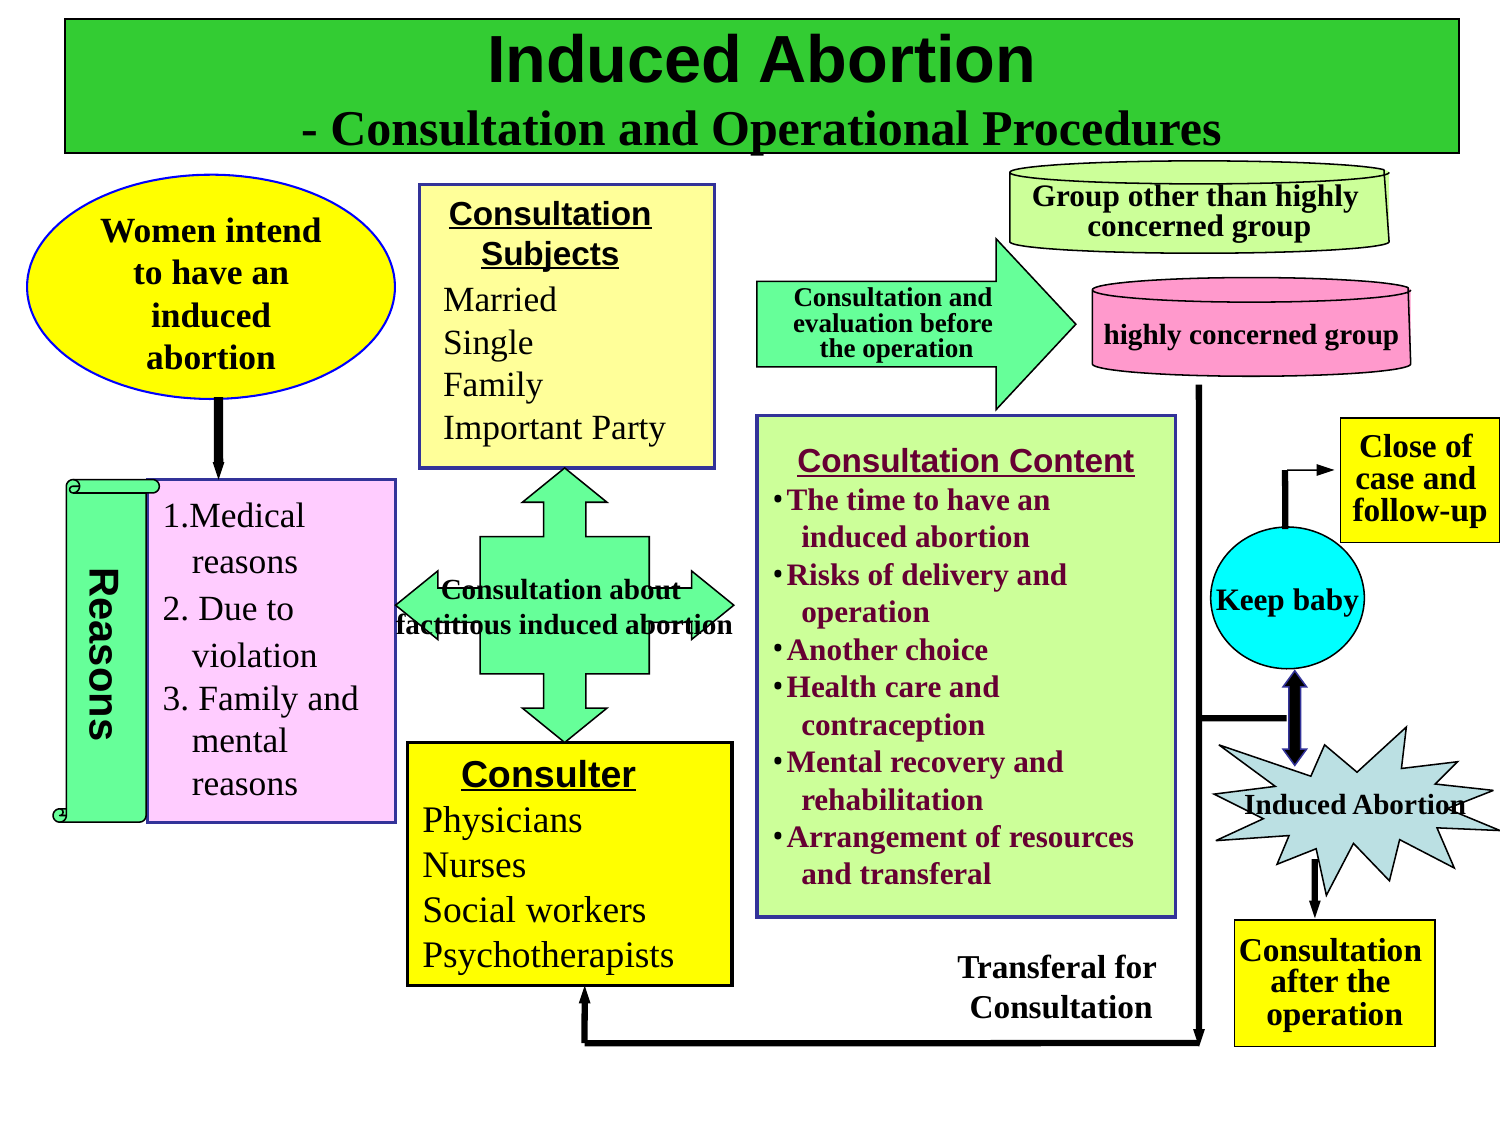

Induced Abortion
- Consultation and Operational Procedures
Group other than highly
concerned group
Women intend
to have an induced abortion
Consultation Subjects
 Married
 Single
 Family
 Important Party
#
Consultation and
evaluation before
the operation
highly concerned group
Consultation Content
The time to have an induced abortion
Risks of delivery and operation
Another choice
Health care and contraception
Mental recovery and rehabilitation
Arrangement of resources and transferal
Close of
case and
follow-up
Consultation about
factitious induced abortion
Reasons
1.Medical reasons
2. Due to violation
3. Family and mental reasons
Keep baby
Induced Abortion
Consulter
Physicians
Nurses
Social workers
Psychotherapists
Consultation
after the
operation
Transferal for
Consultation